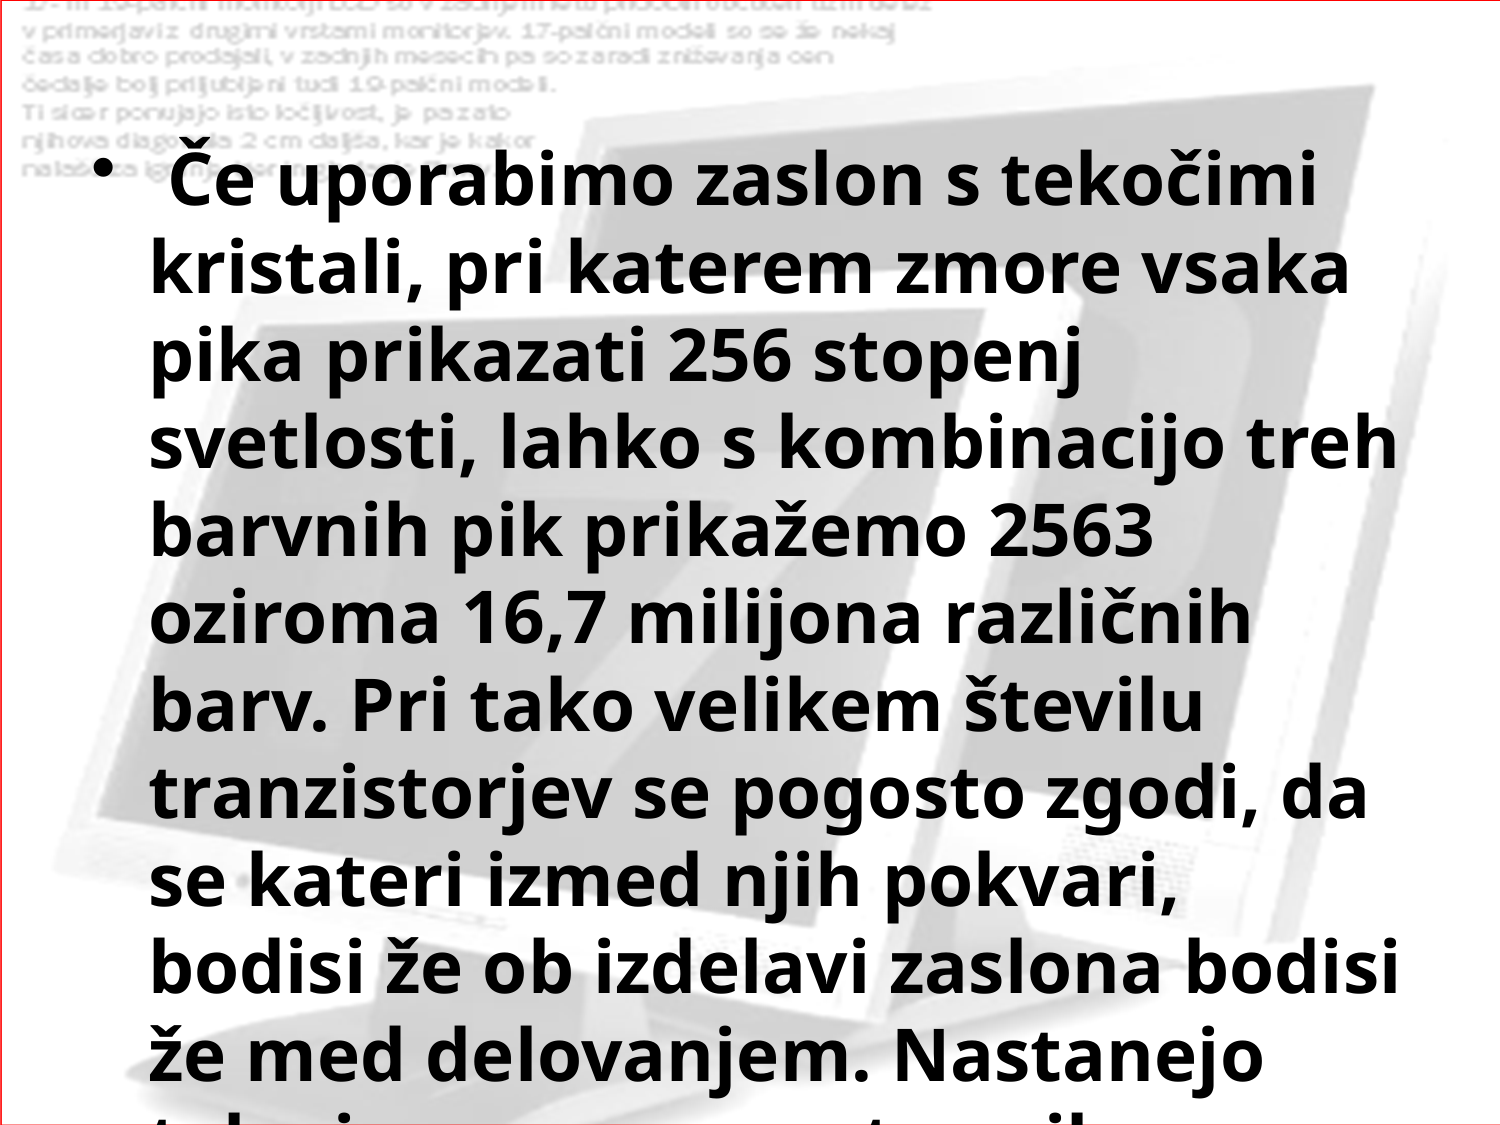

# Če uporabimo zaslon s tekočimi kristali, pri katerem zmore vsaka pika prikazati 256 stopenj svetlosti, lahko s kombinacijo treh barvnih pik prikažemo 2563 oziroma 16,7 milijona različnih barv. Pri tako velikem številu tranzistorjev se pogosto zgodi, da se kateri izmed njih pokvari, bodisi že ob izdelavi zaslona bodisi že med delovanjem. Nastanejo tako imenovane mrtve pike.